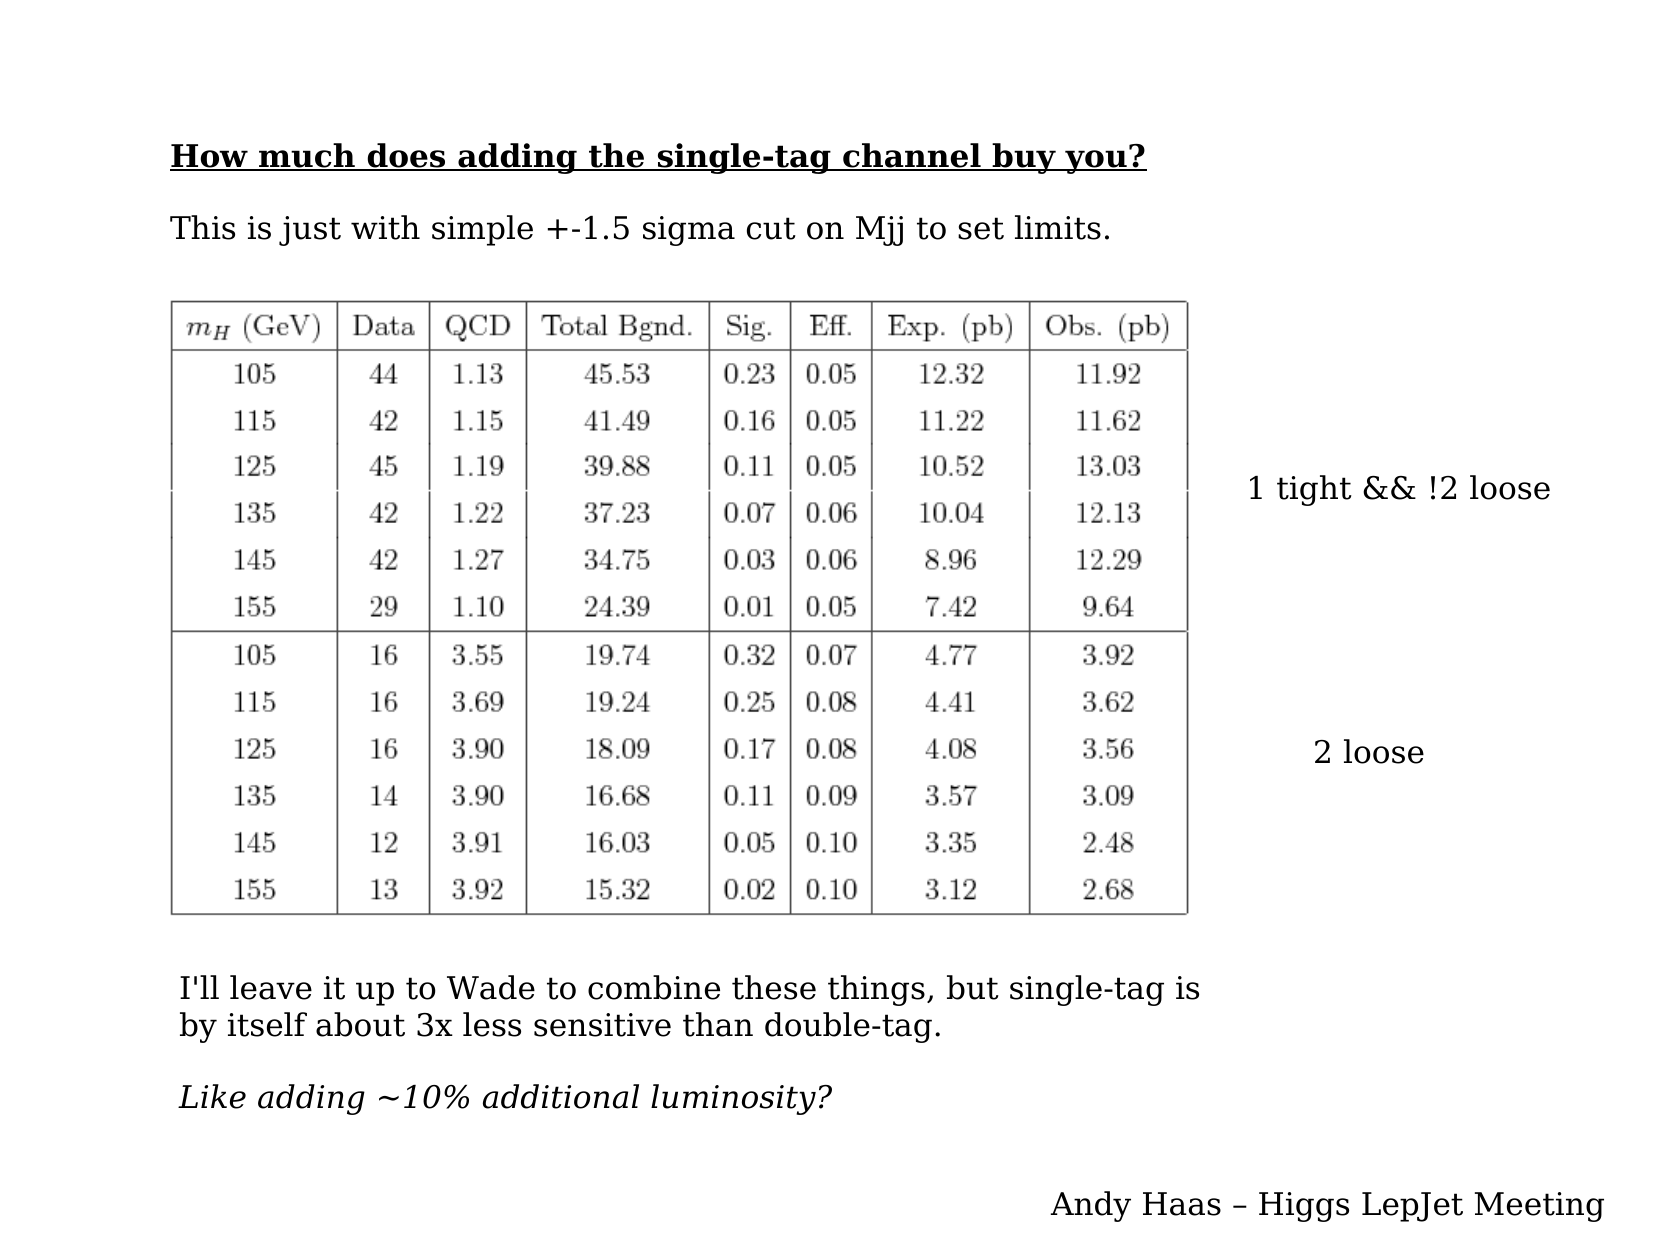

How much does adding the single-tag channel buy you?
This is just with simple +-1.5 sigma cut on Mjj to set limits.
1 tight && !2 loose
2 loose
I'll leave it up to Wade to combine these things, but single-tag is
by itself about 3x less sensitive than double-tag.
Like adding ~10% additional luminosity?